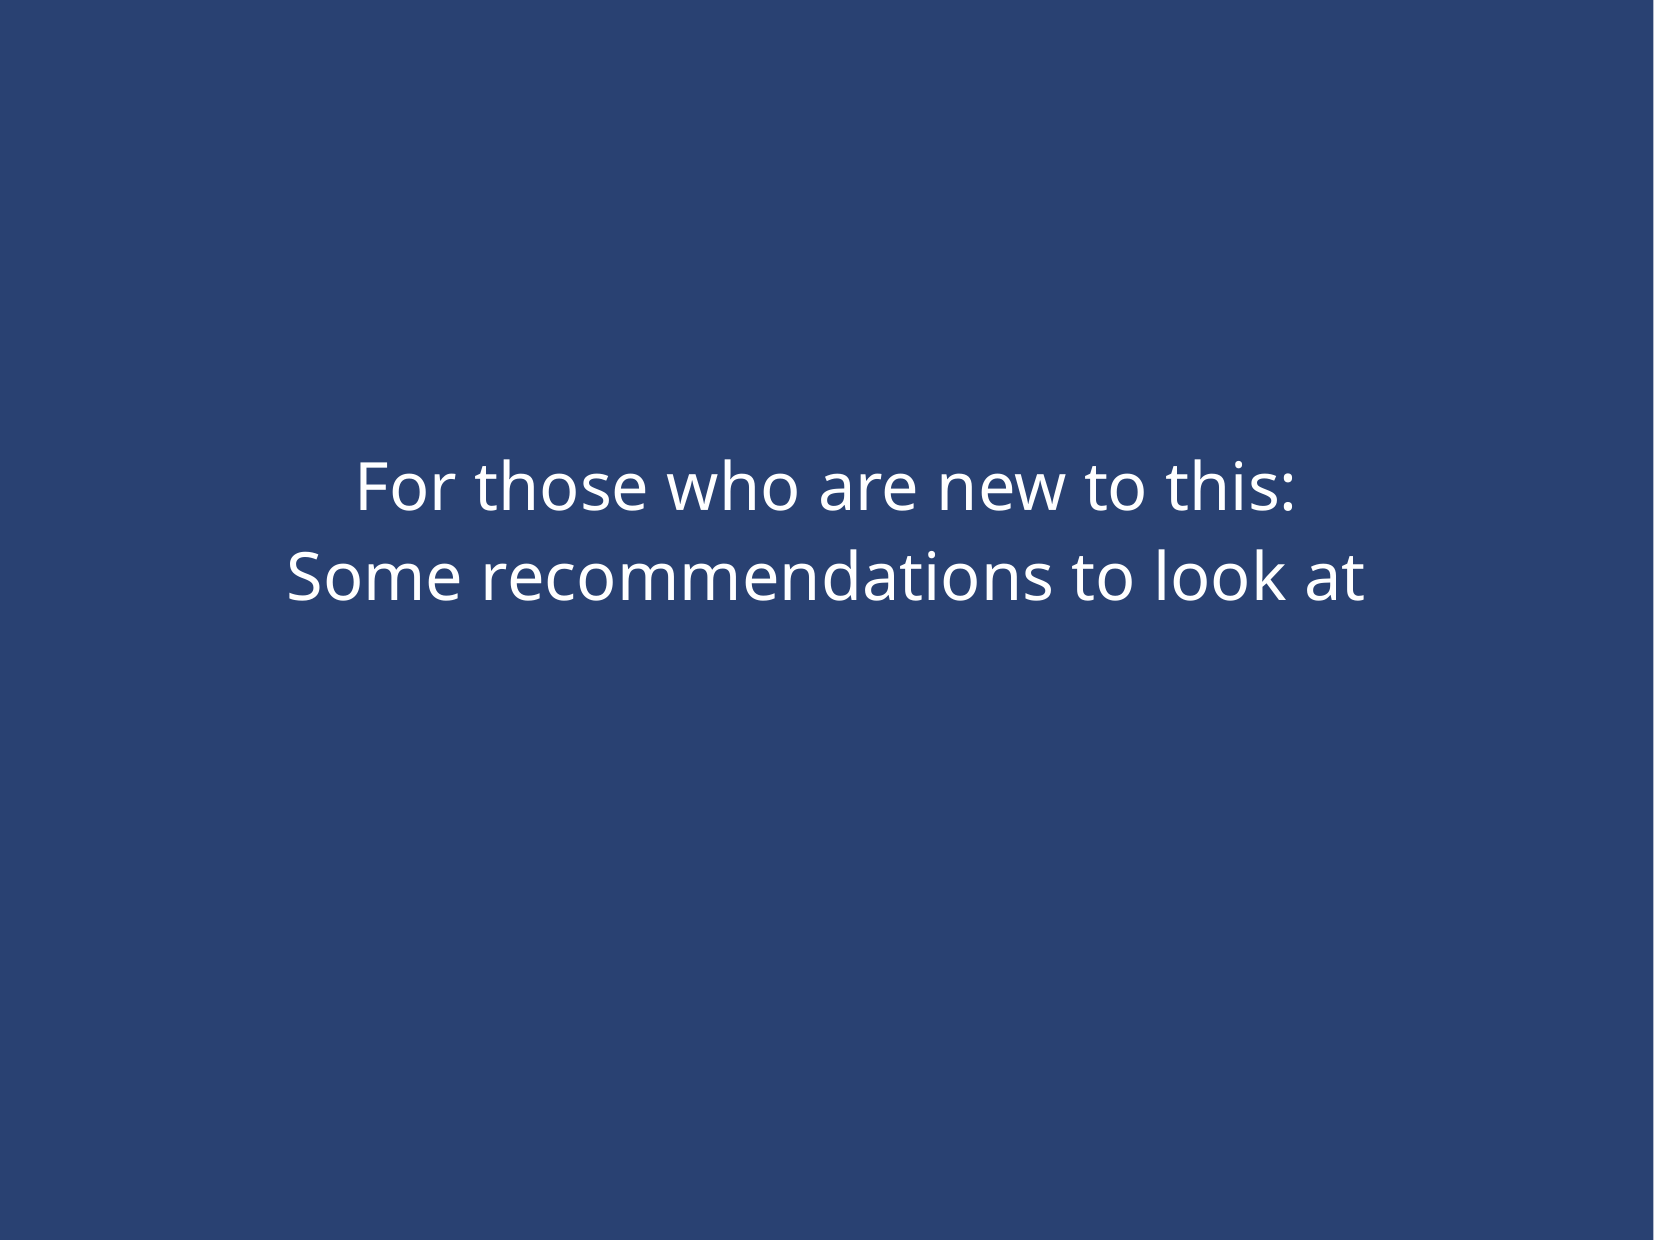

# For those who are new to this:
Some recommendations to look at